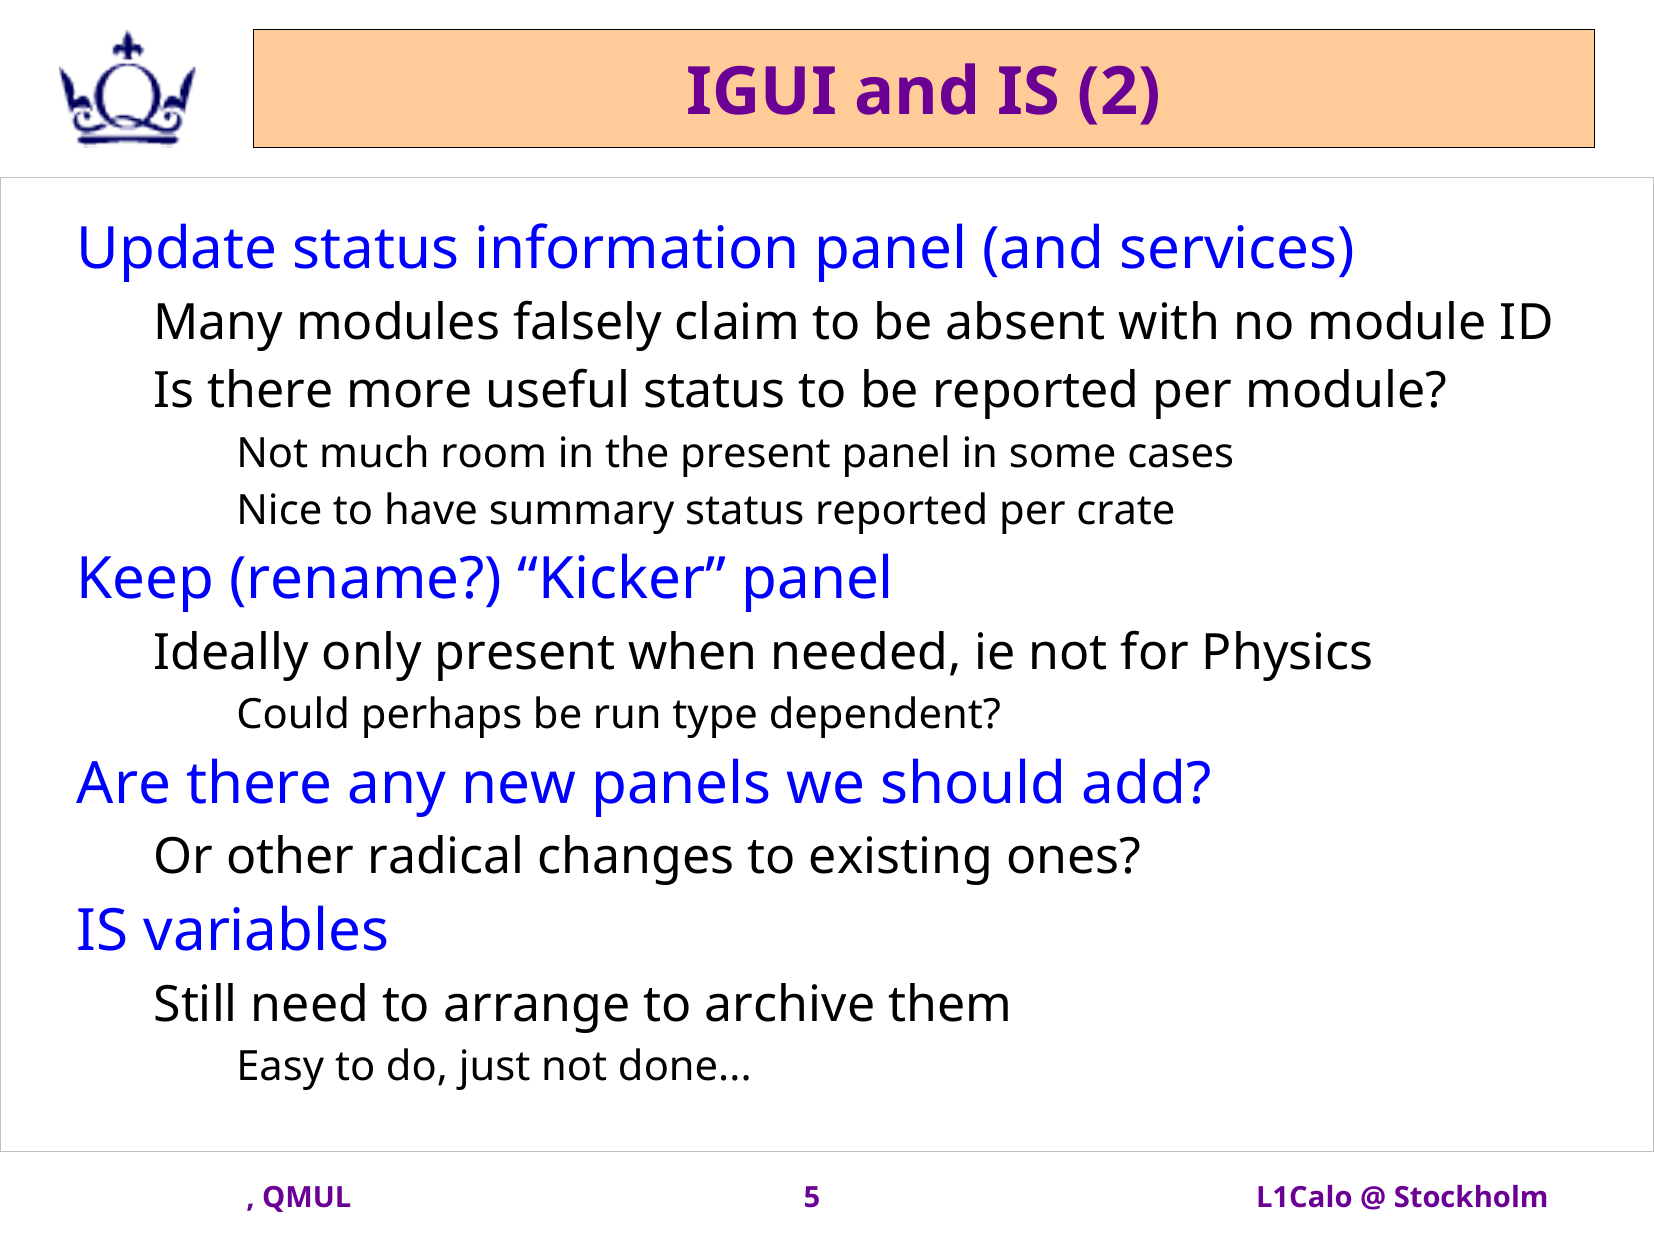

# IGUI and IS (2)
Update status information panel (and services)
Many modules falsely claim to be absent with no module ID
Is there more useful status to be reported per module?
Not much room in the present panel in some cases
Nice to have summary status reported per crate
Keep (rename?) “Kicker” panel
Ideally only present when needed, ie not for Physics
Could perhaps be run type dependent?
Are there any new panels we should add?
Or other radical changes to existing ones?
IS variables
Still need to arrange to archive them
Easy to do, just not done...